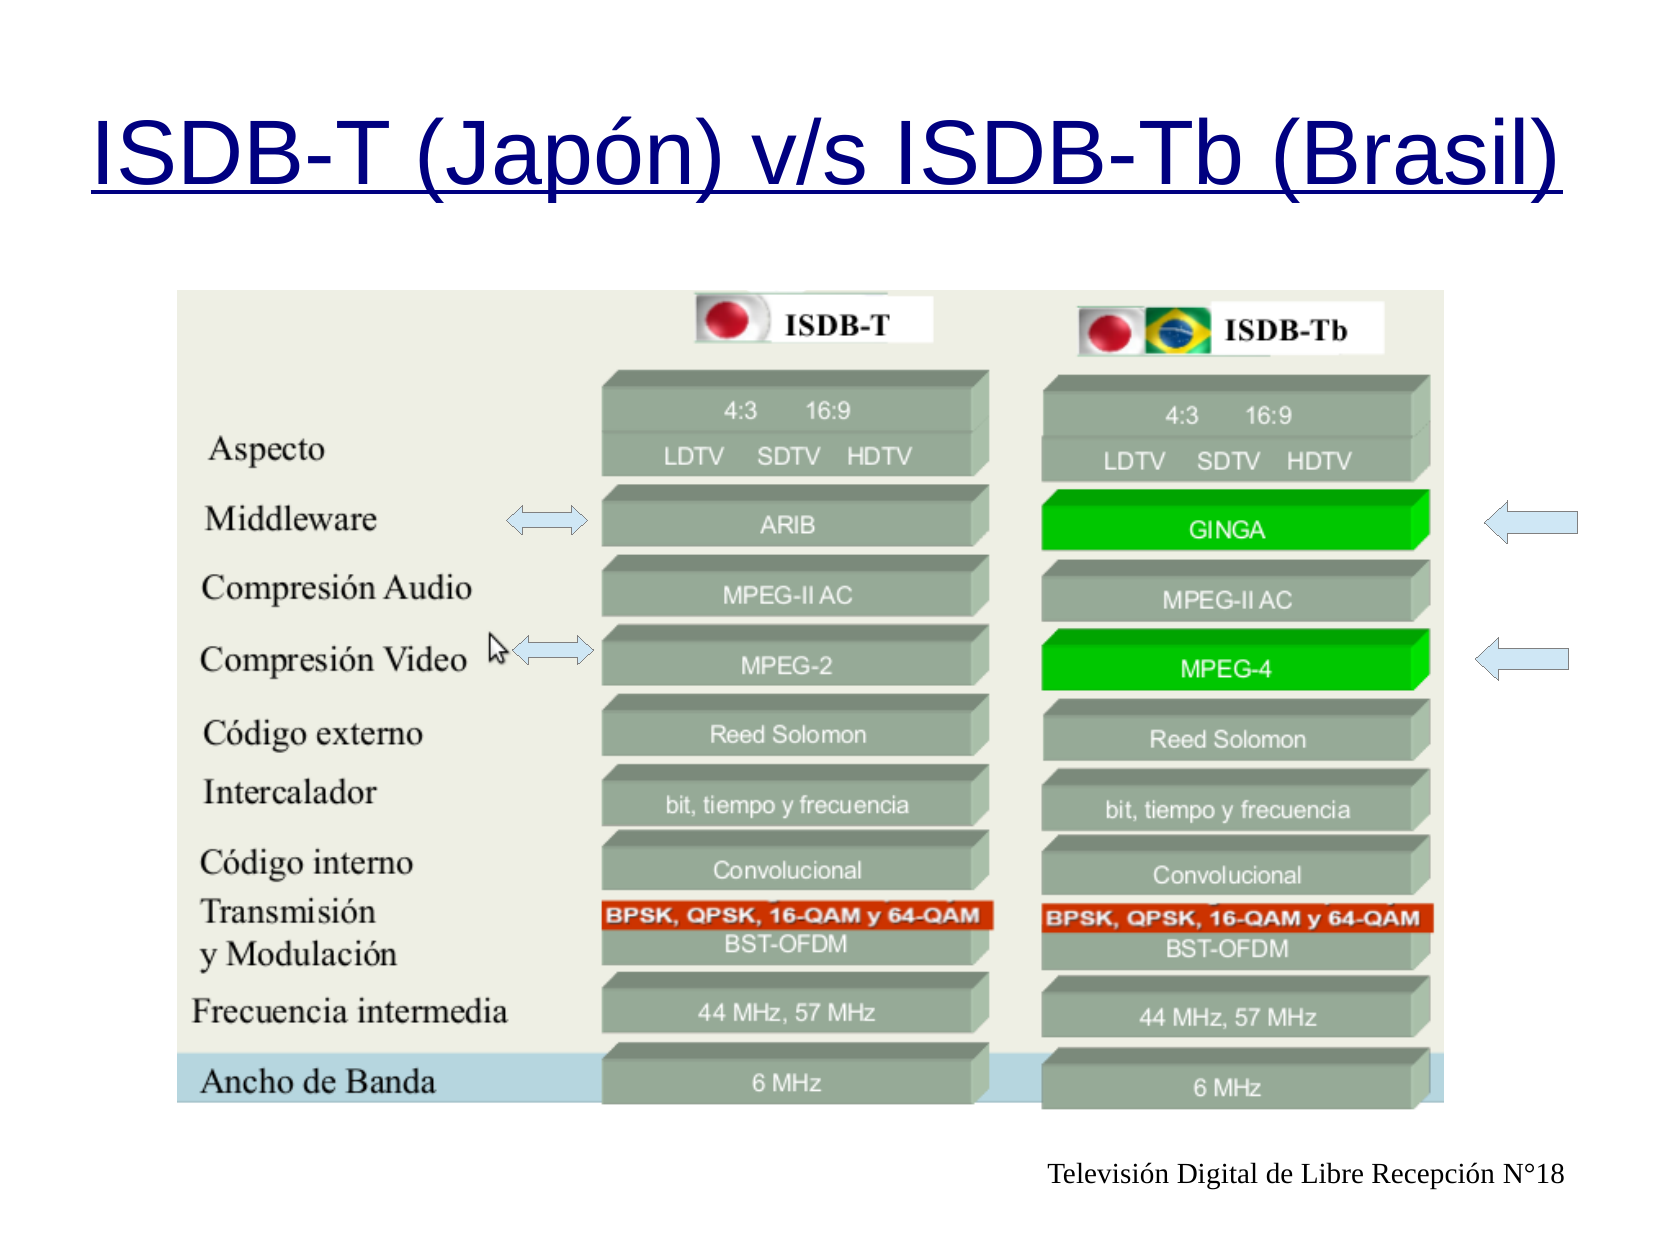

# ISDB-T (Japón) v/s ISDB-Tb (Brasil)
18